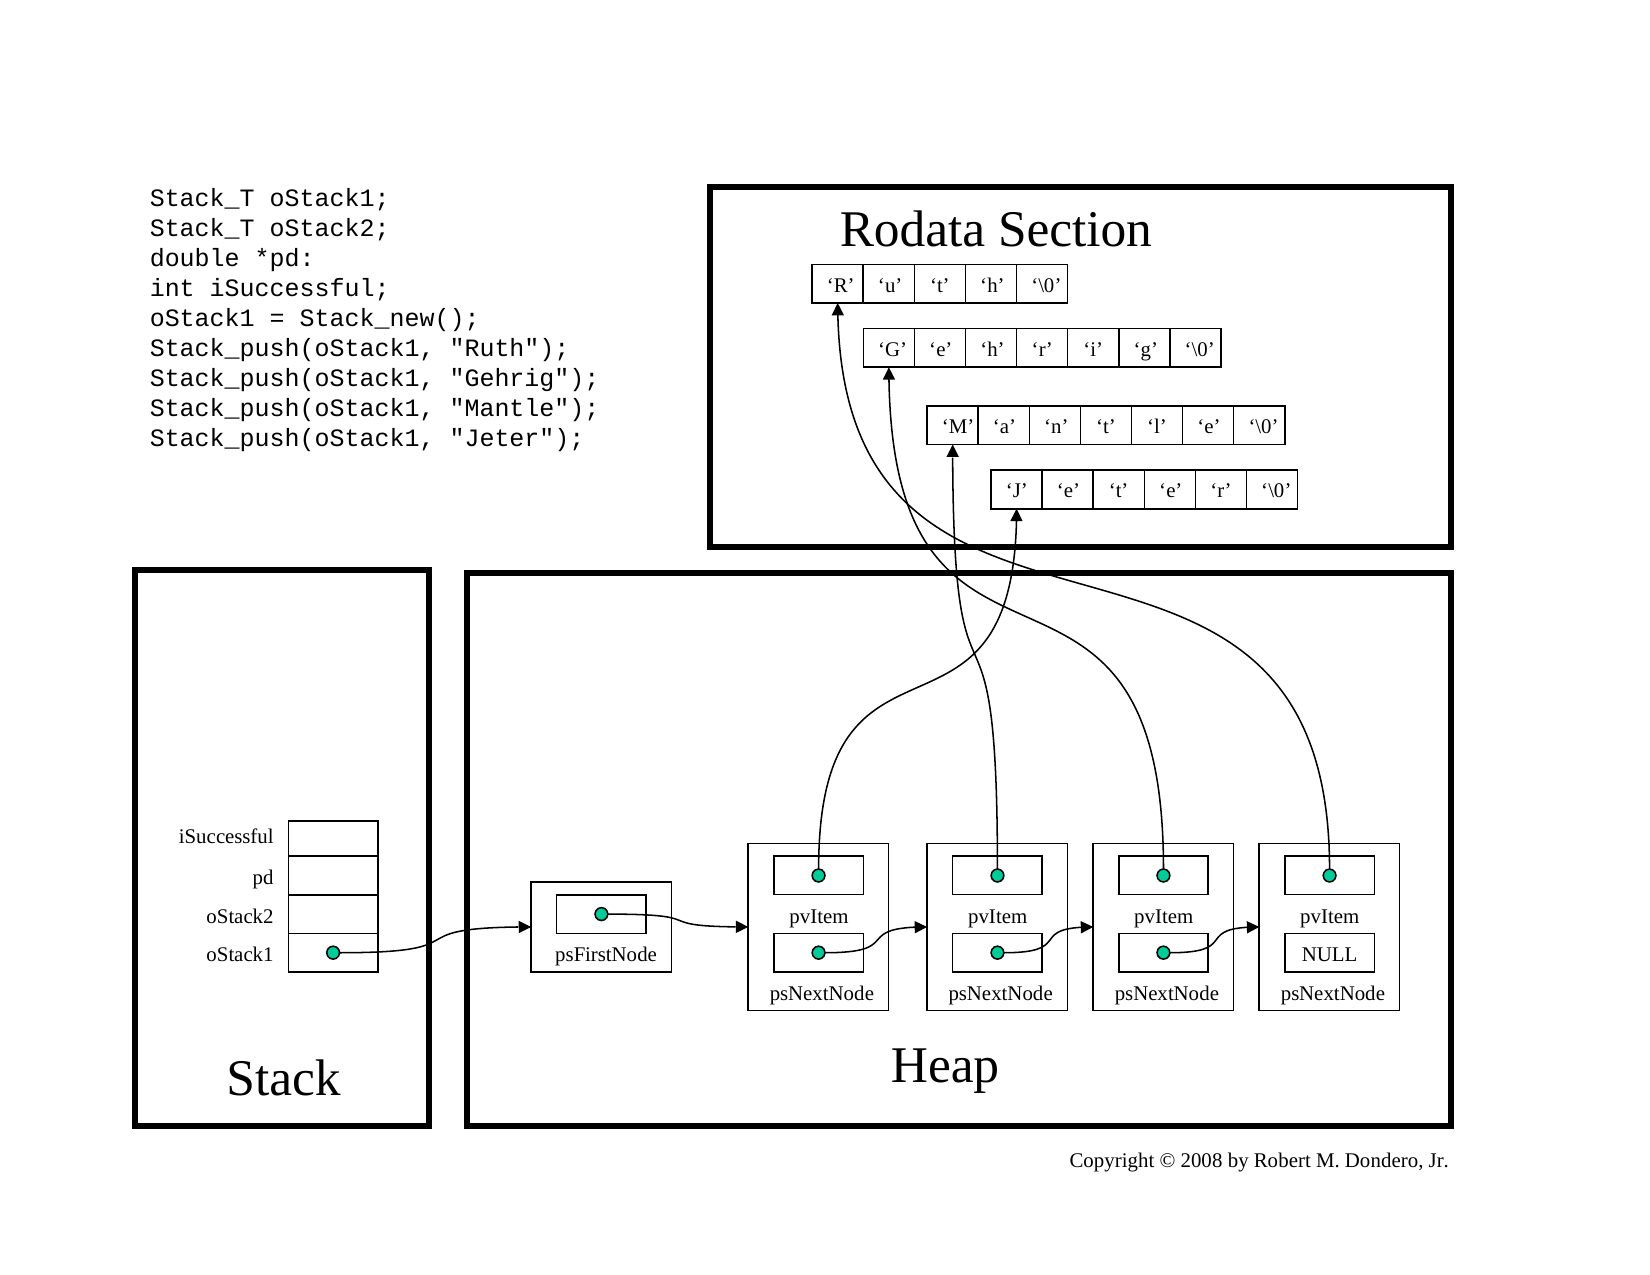

Stack_T oStack1;
Stack_T oStack2;
double *pd:
int iSuccessful;
oStack1 = Stack_new(); Stack_push(oStack1, "Ruth");
Stack_push(oStack1, "Gehrig");
Stack_push(oStack1, "Mantle");
Stack_push(oStack1, "Jeter");
Rodata Section
‘R’
‘u’
‘t’
‘h’
‘\0’
‘G’
‘e’
‘h’
‘r’
‘i’
‘g’
‘\0’
‘M’
‘a’
‘n’
‘t’
‘l’
‘e’
‘\0’
‘J’
‘e’
‘t’
‘e’
‘r’
‘\0’
iSuccessful
pvItem
psNextNode
pvItem
psNextNode
pvItem
psNextNode
pvItem
NULL
psNextNode
pd
psFirstNode
oStack2
oStack1
Heap
Stack
Copyright © 2008 by Robert M. Dondero, Jr.